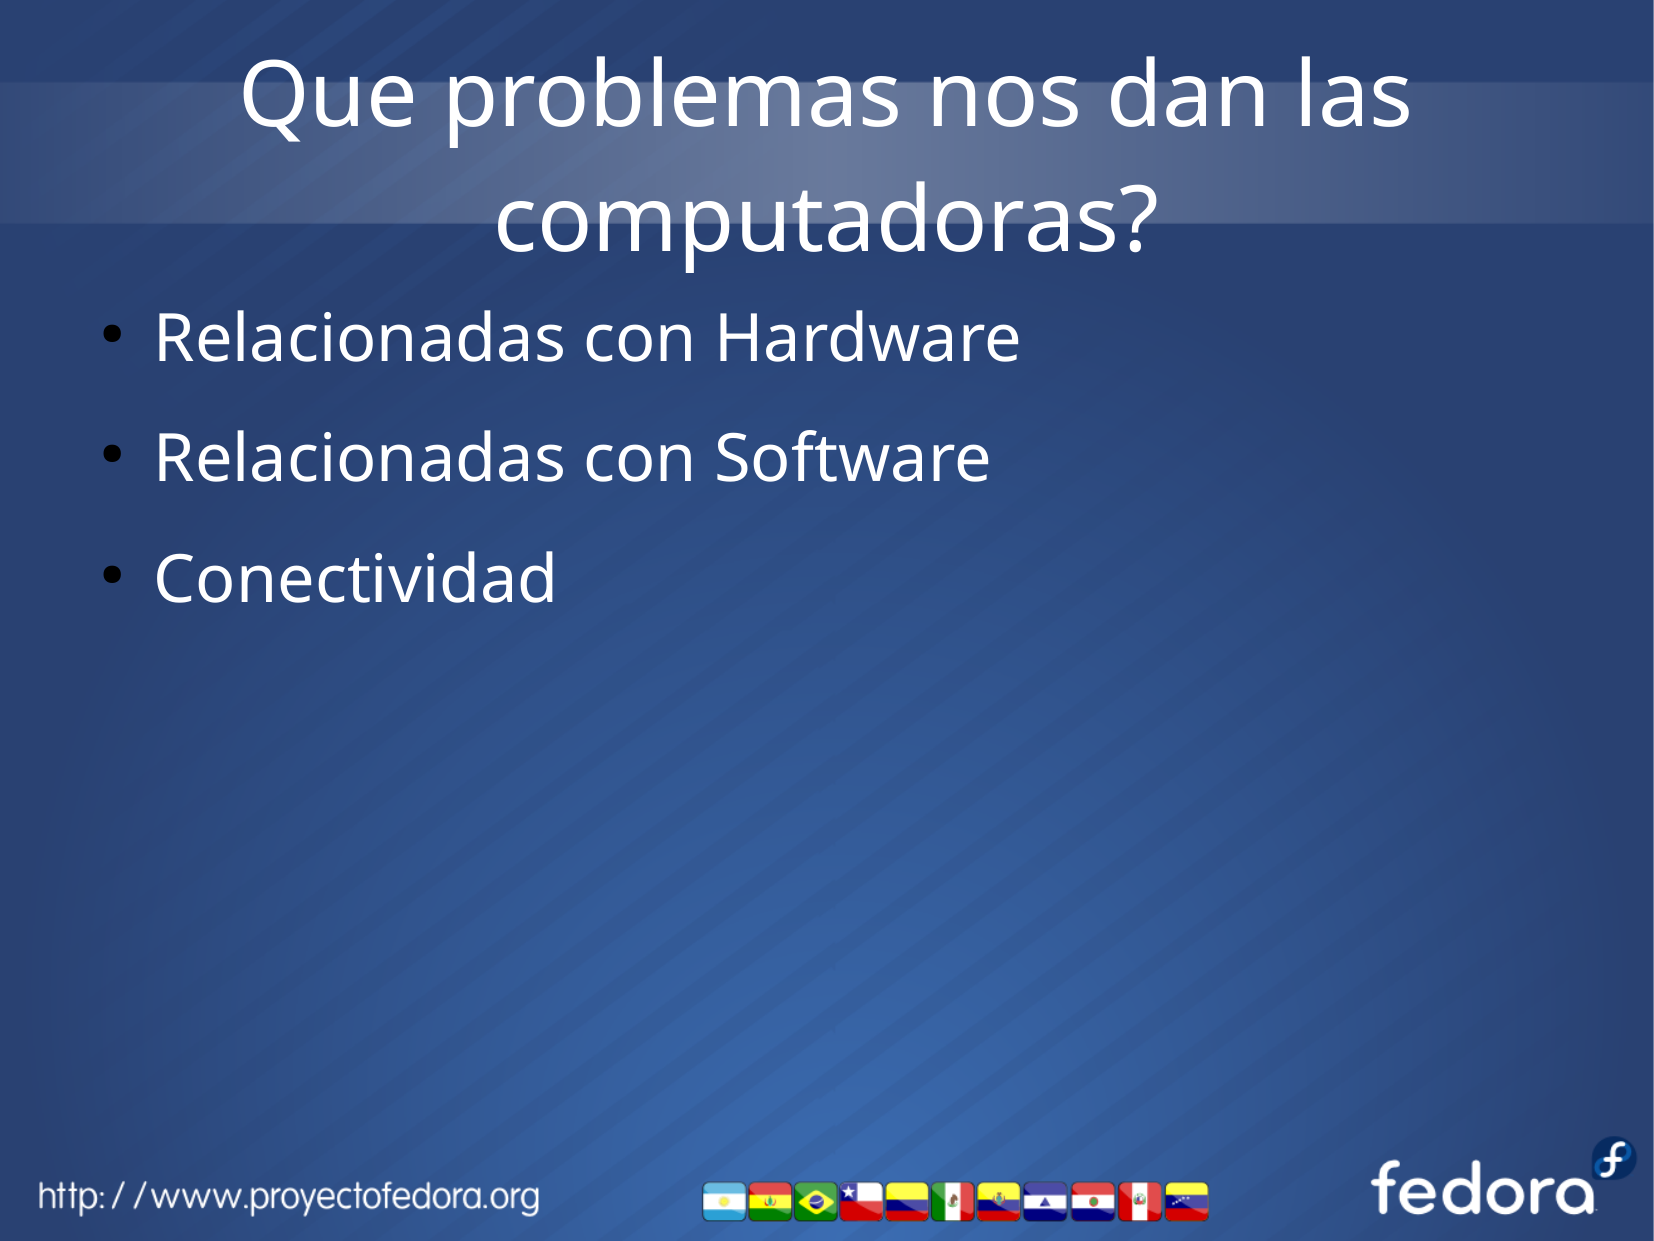

# Que problemas nos dan las computadoras?
Relacionadas con Hardware
Relacionadas con Software
Conectividad